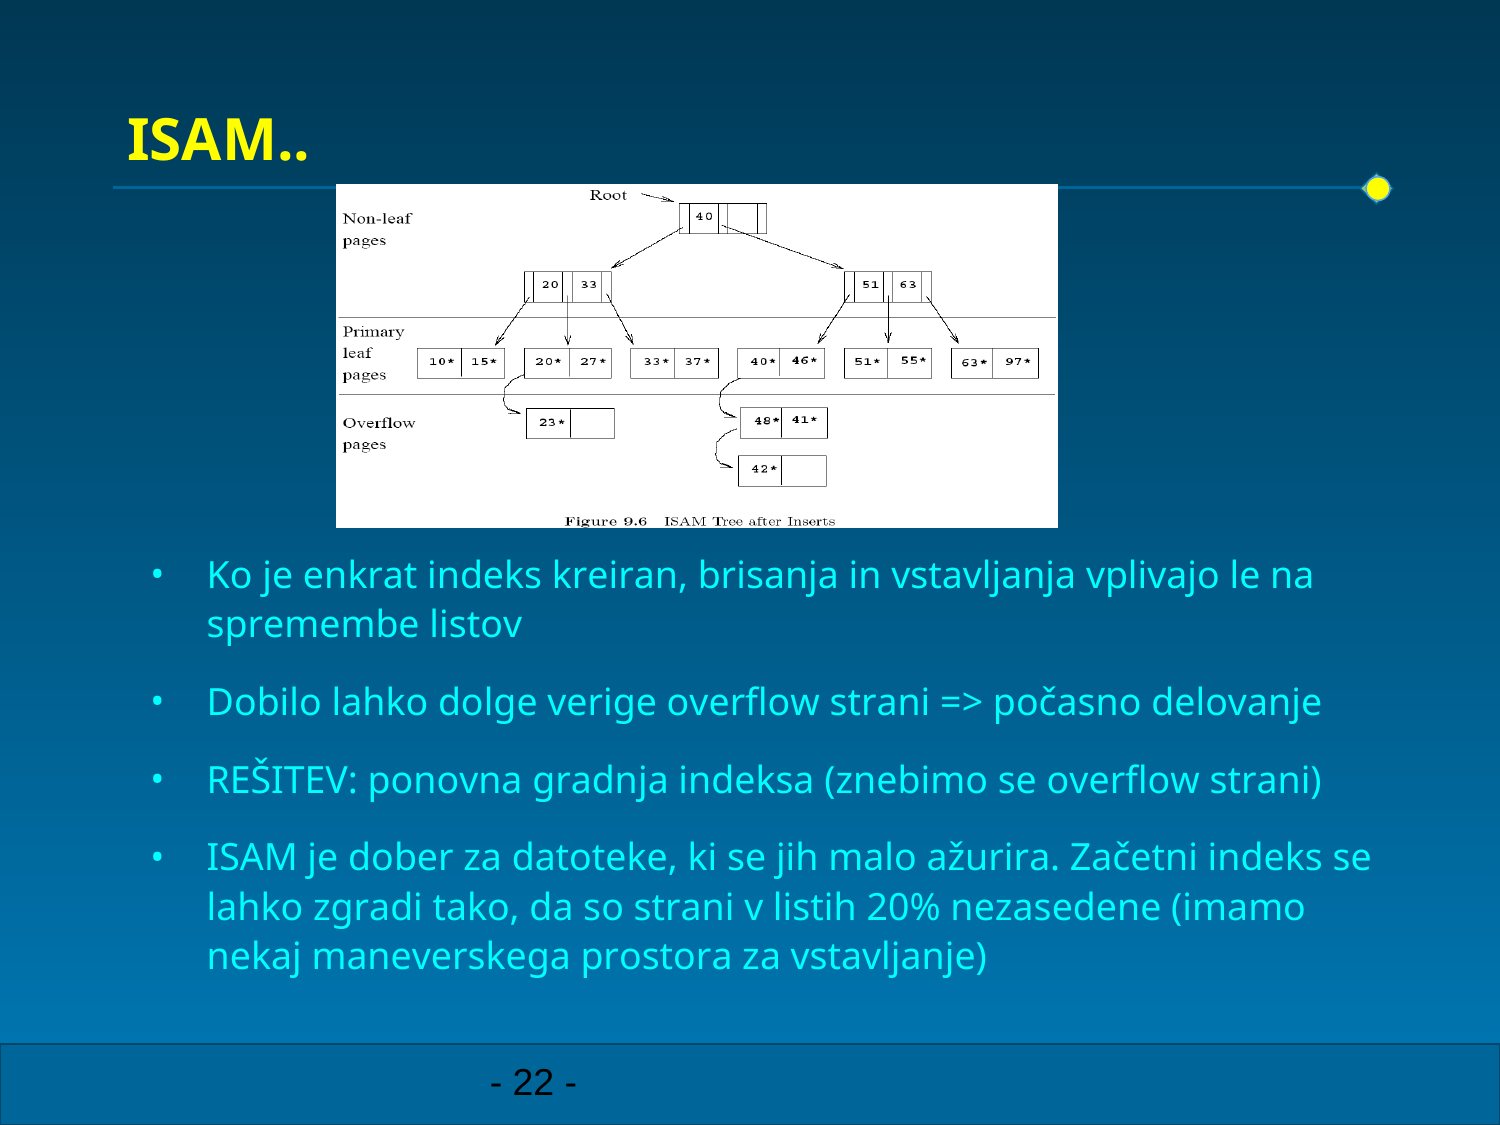

# ISAM..
Ko je enkrat indeks kreiran, brisanja in vstavljanja vplivajo le na spremembe listov
Dobilo lahko dolge verige overflow strani => počasno delovanje
REŠITEV: ponovna gradnja indeksa (znebimo se overflow strani)
ISAM je dober za datoteke, ki se jih malo ažurira. Začetni indeks se lahko zgradi tako, da so strani v listih 20% nezasedene (imamo nekaj maneverskega prostora za vstavljanje)